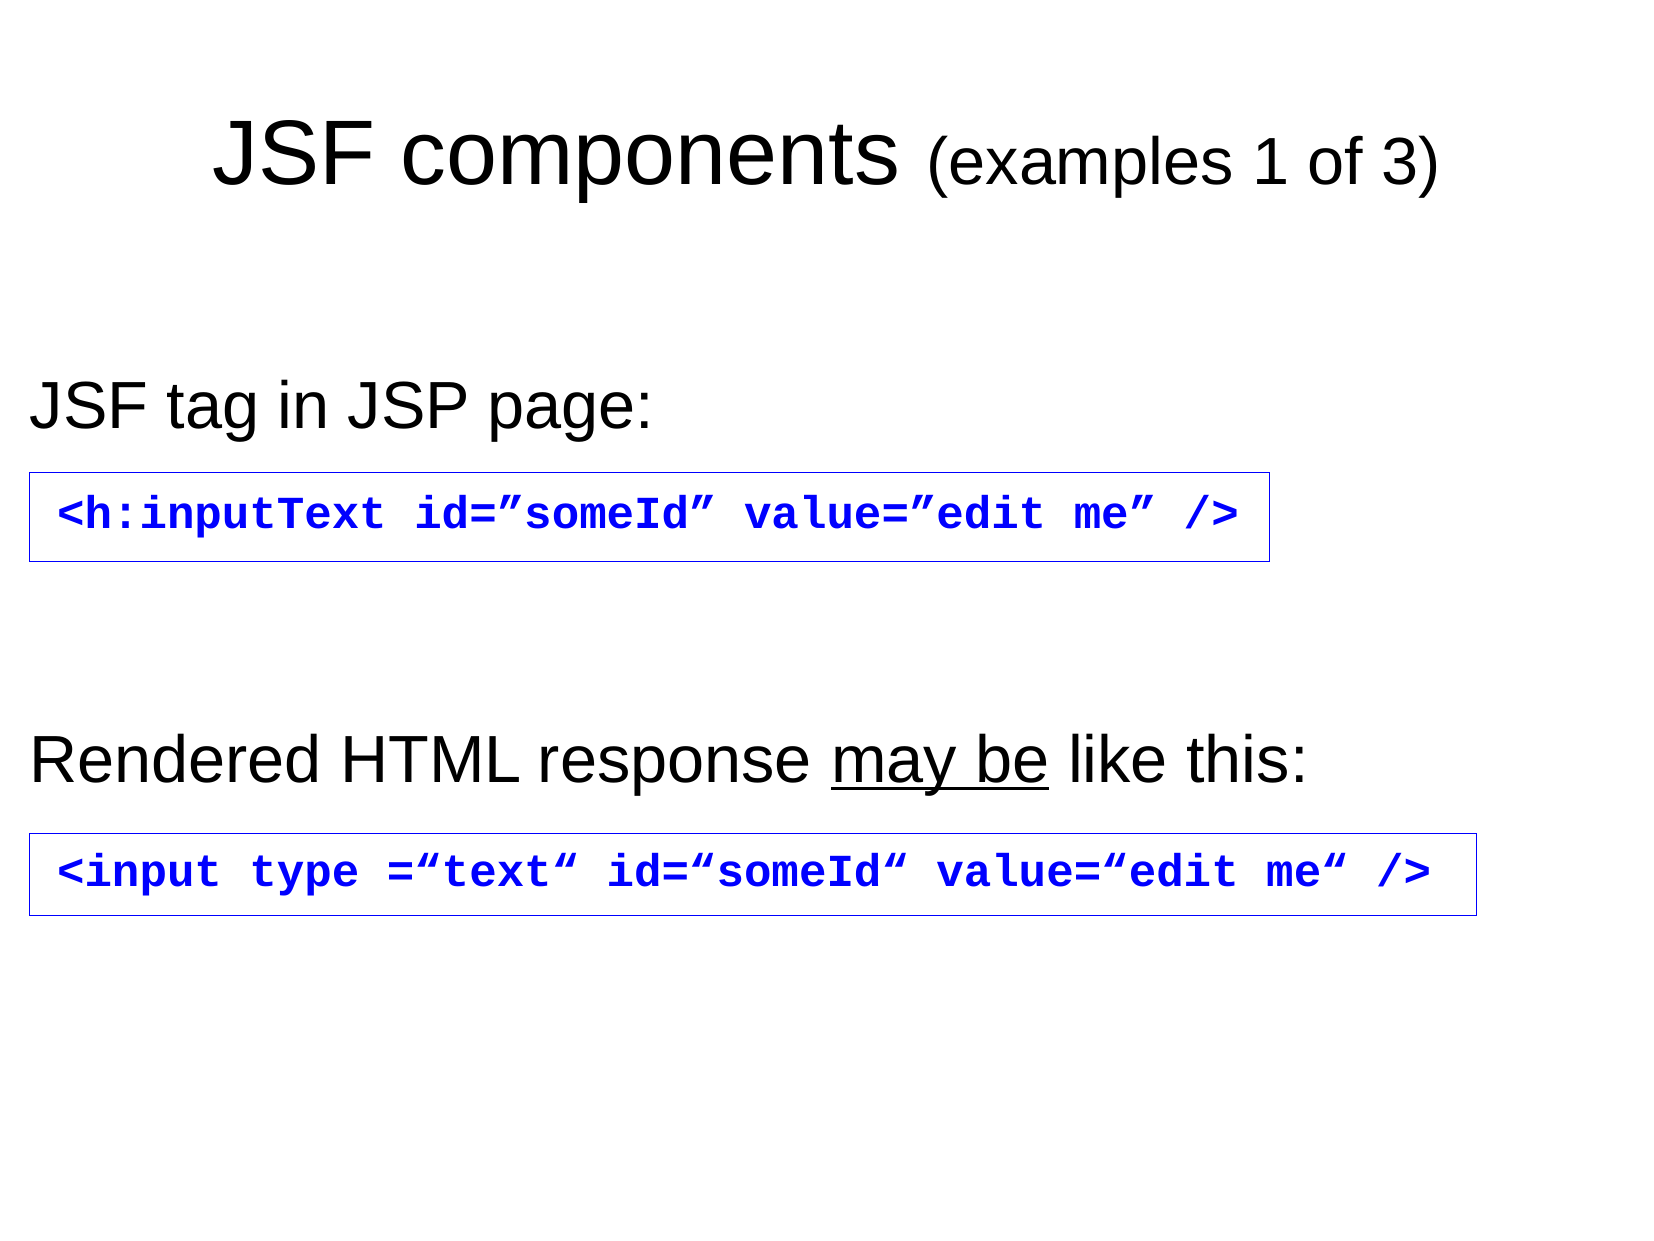

# JSF components (examples 1 of 3)
JSF tag in JSP page:
 <h:inputText id=”someId” value=”edit me” />
Rendered HTML response may be like this:
 <input type =“text“ id=“someId“ value=“edit me“ />